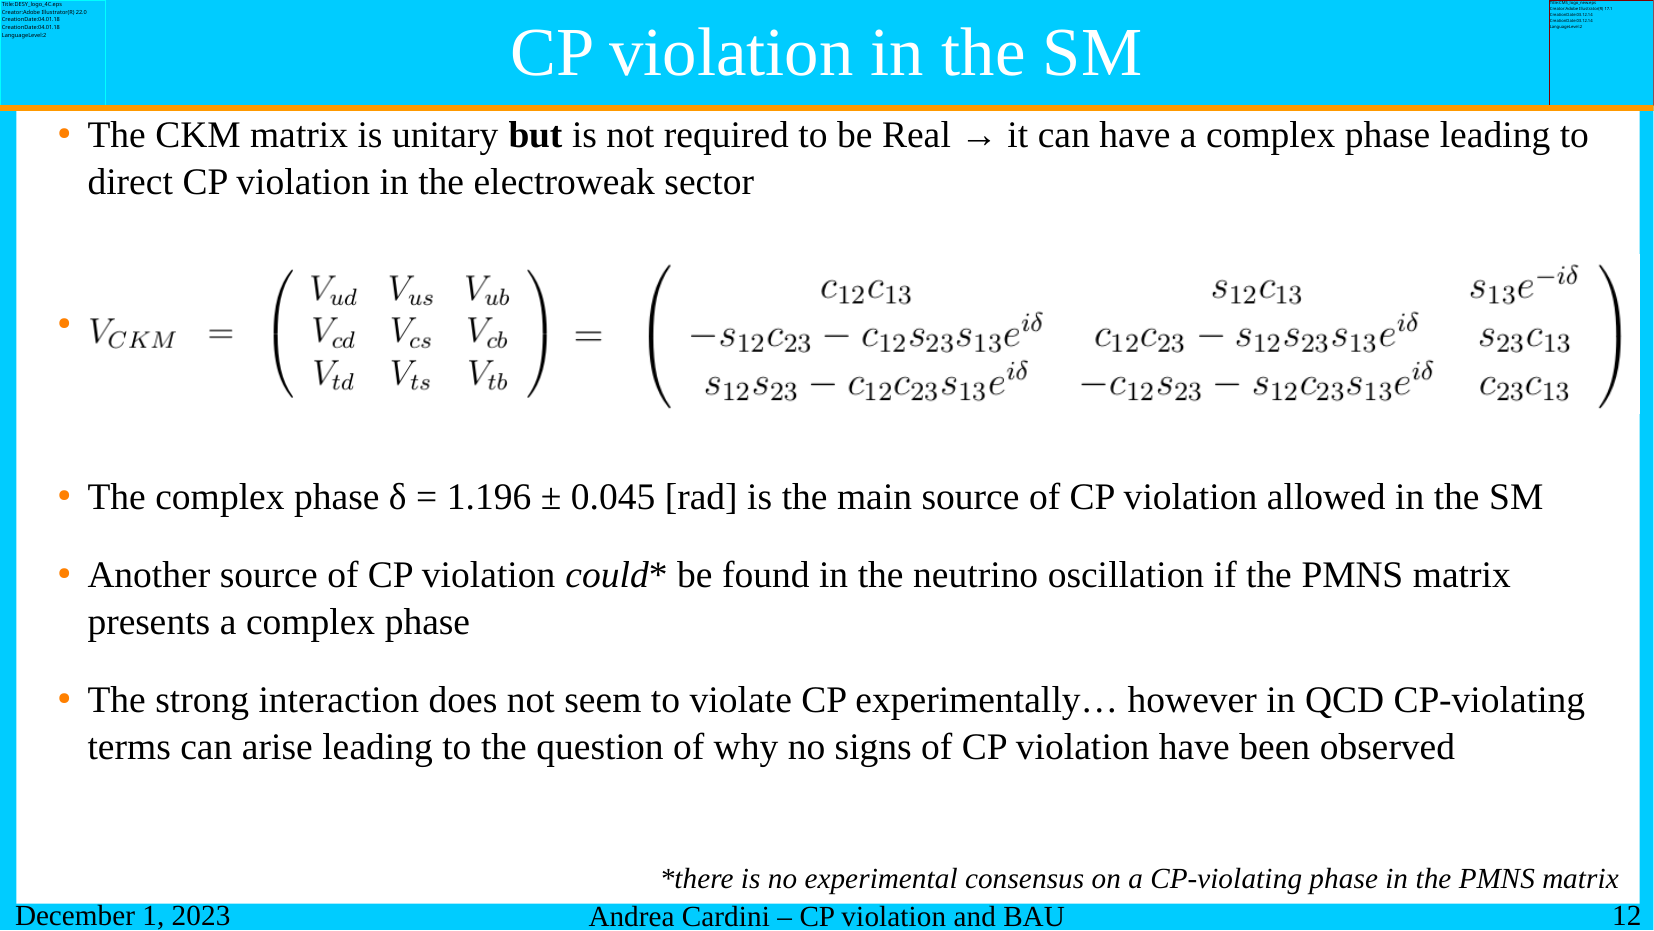

# CP violation in the SM
The CKM matrix is unitary but is not required to be Real → it can have a complex phase leading to direct CP violation in the electroweak sector
The complex phase δ = 1.196 ± 0.045 [rad] is the main source of CP violation allowed in the SM
Another source of CP violation could* be found in the neutrino oscillation if the PMNS matrix presents a complex phase
The strong interaction does not seem to violate CP experimentally… however in QCD CP-violating terms can arise leading to the question of why no signs of CP violation have been observed
*there is no experimental consensus on a CP-violating phase in the PMNS matrix
12